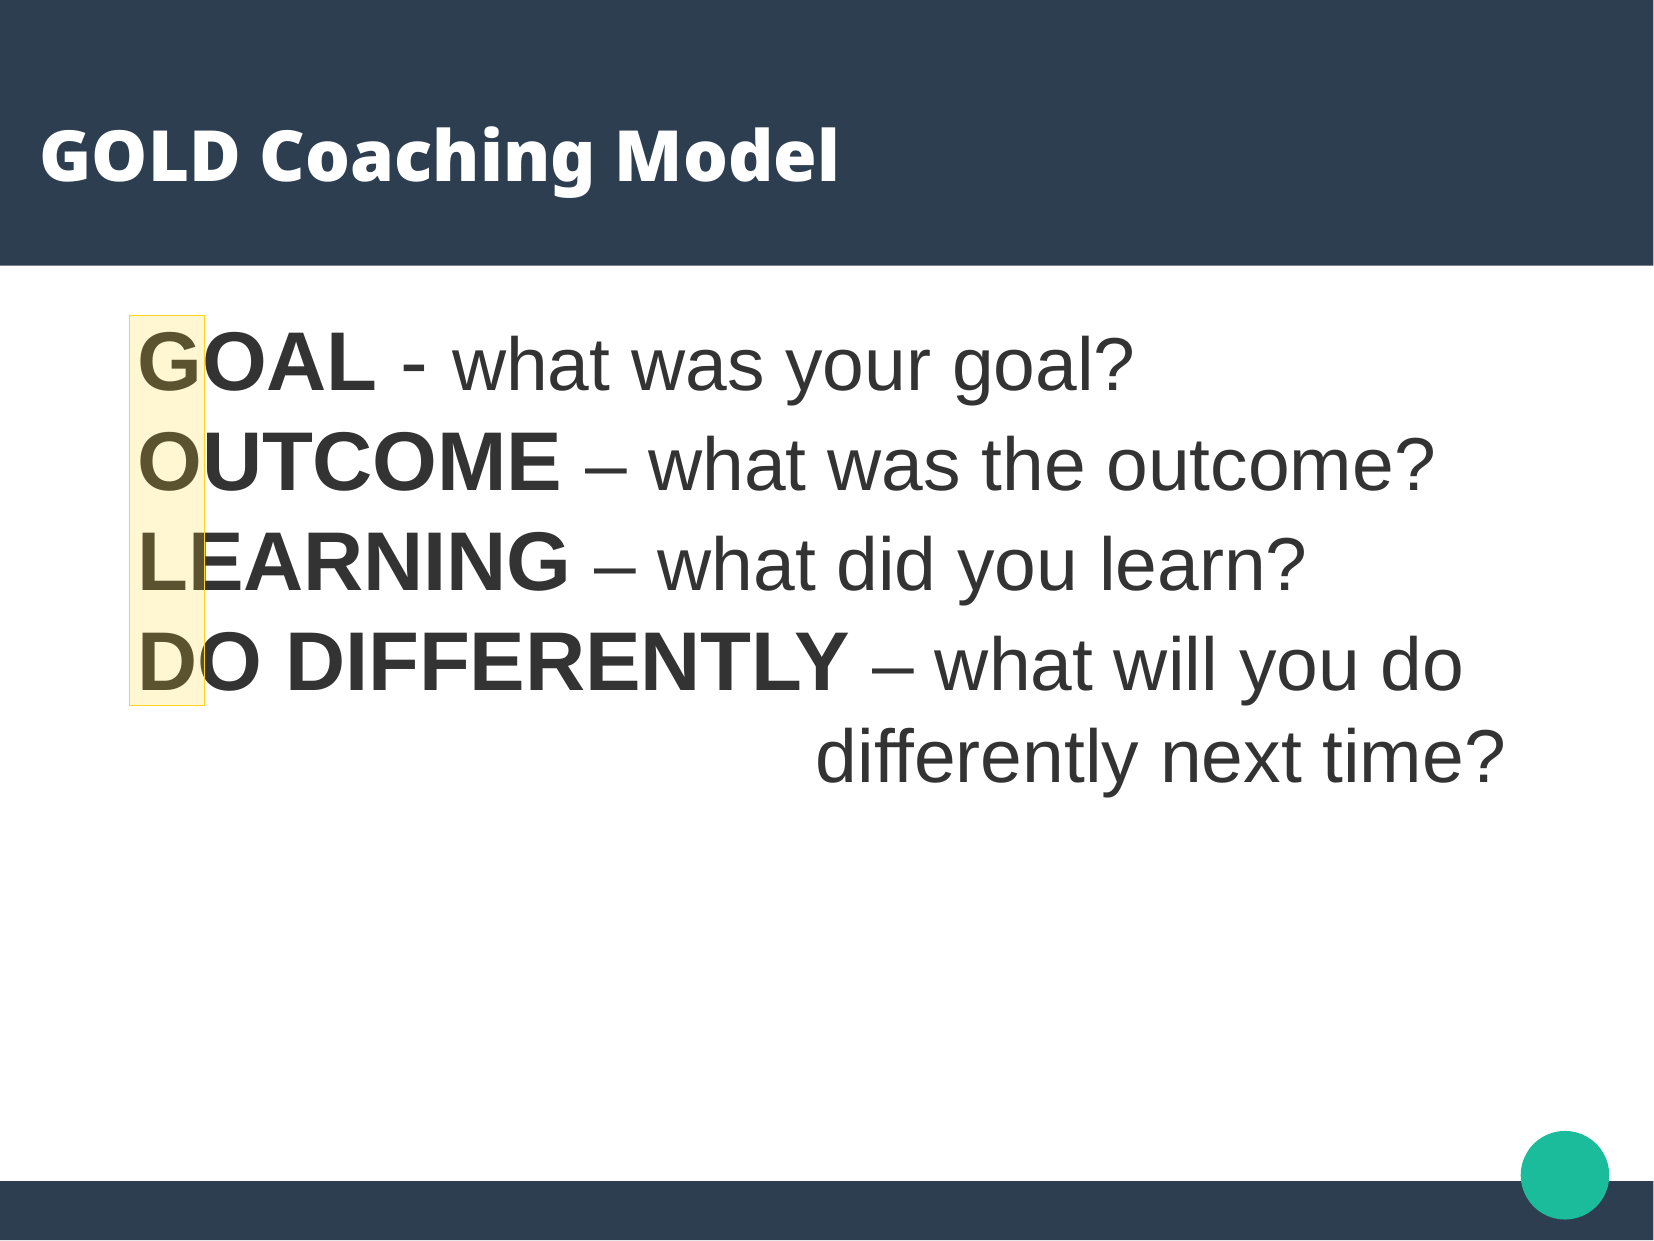

# GOLD Coaching Model
GOAL - what was your goal?
OUTCOME – what was the outcome?
LEARNING – what did you learn?
DO DIFFERENTLY – what will you do
 differently next time?